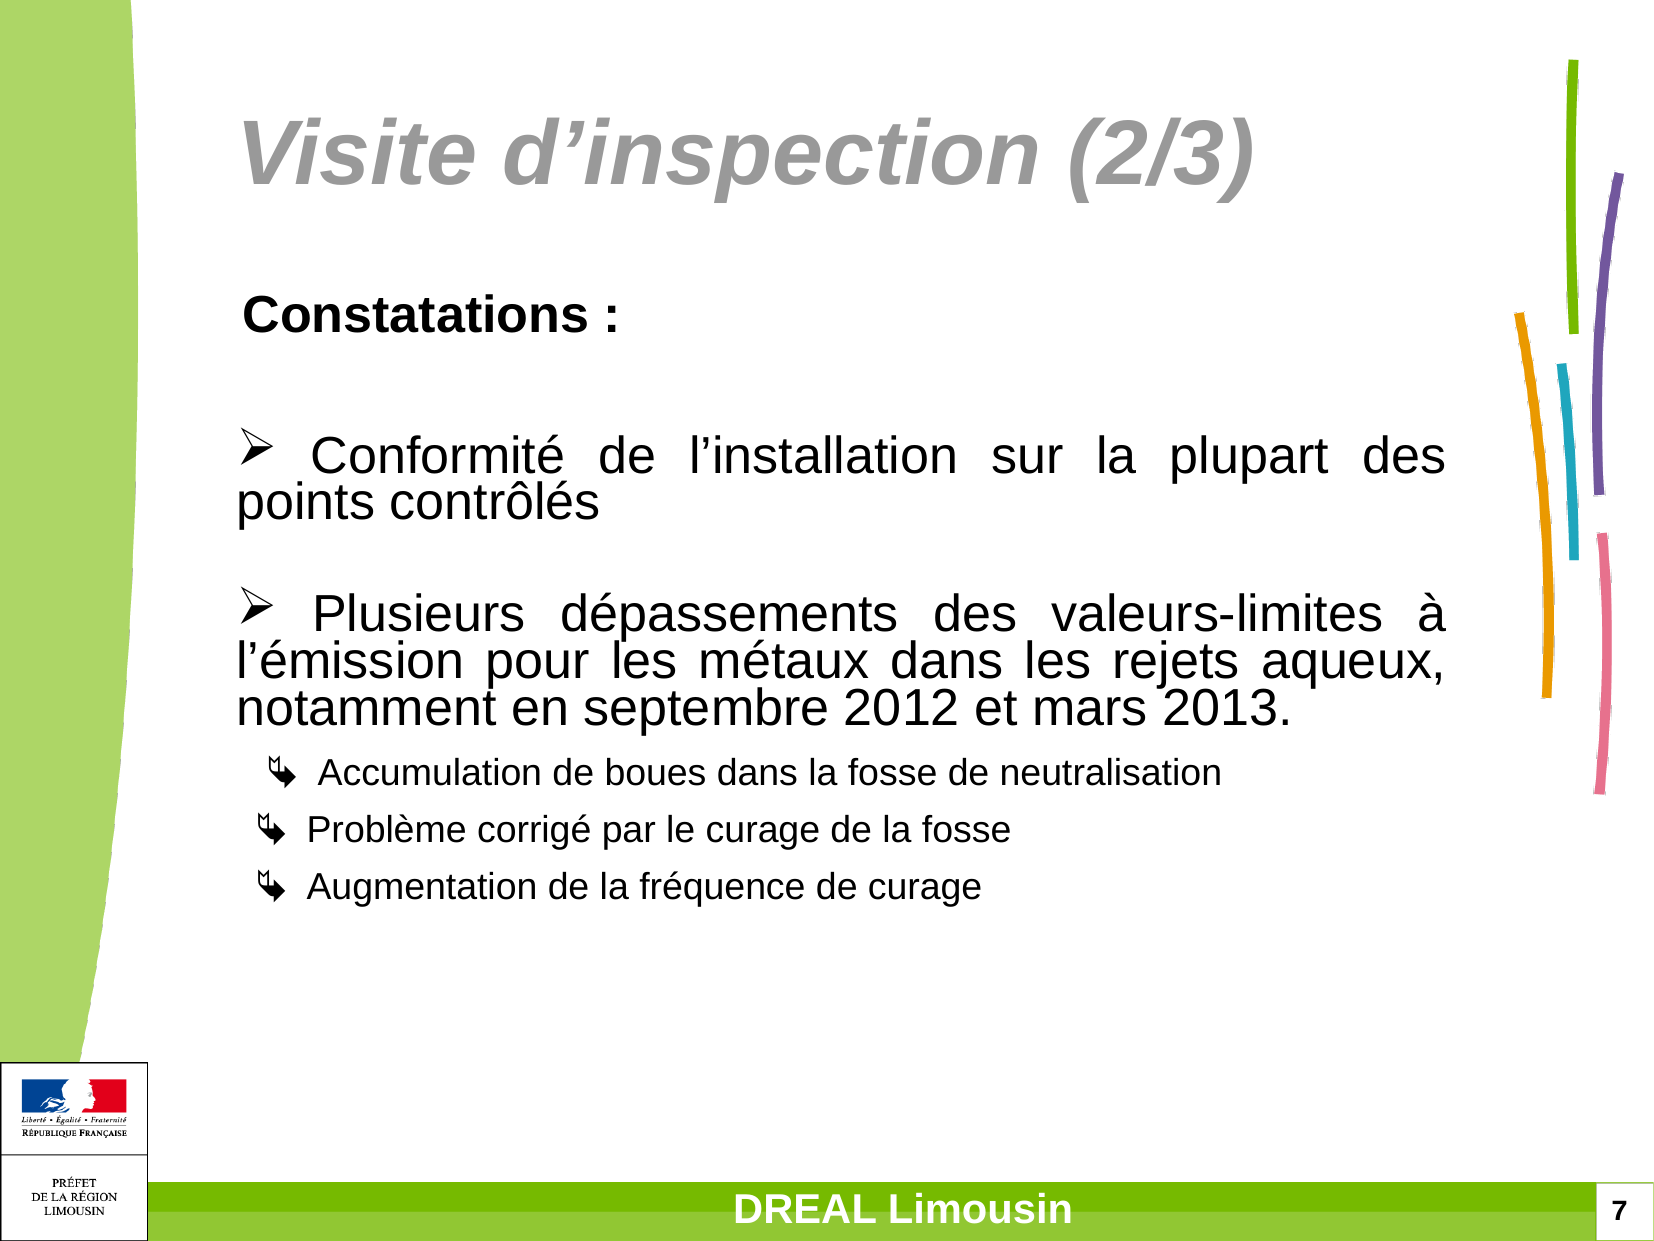

# Visite d’inspection (2/3)
Constatations :
 Conformité de l’installation sur la plupart des points contrôlés
 Plusieurs dépassements des valeurs-limites à l’émission pour les métaux dans les rejets aqueux, notamment en septembre 2012 et mars 2013.
 Accumulation de boues dans la fosse de neutralisation
  Problème corrigé par le curage de la fosse
  Augmentation de la fréquence de curage
7
Assemblée générale DREAL lundi 25 mai 2009